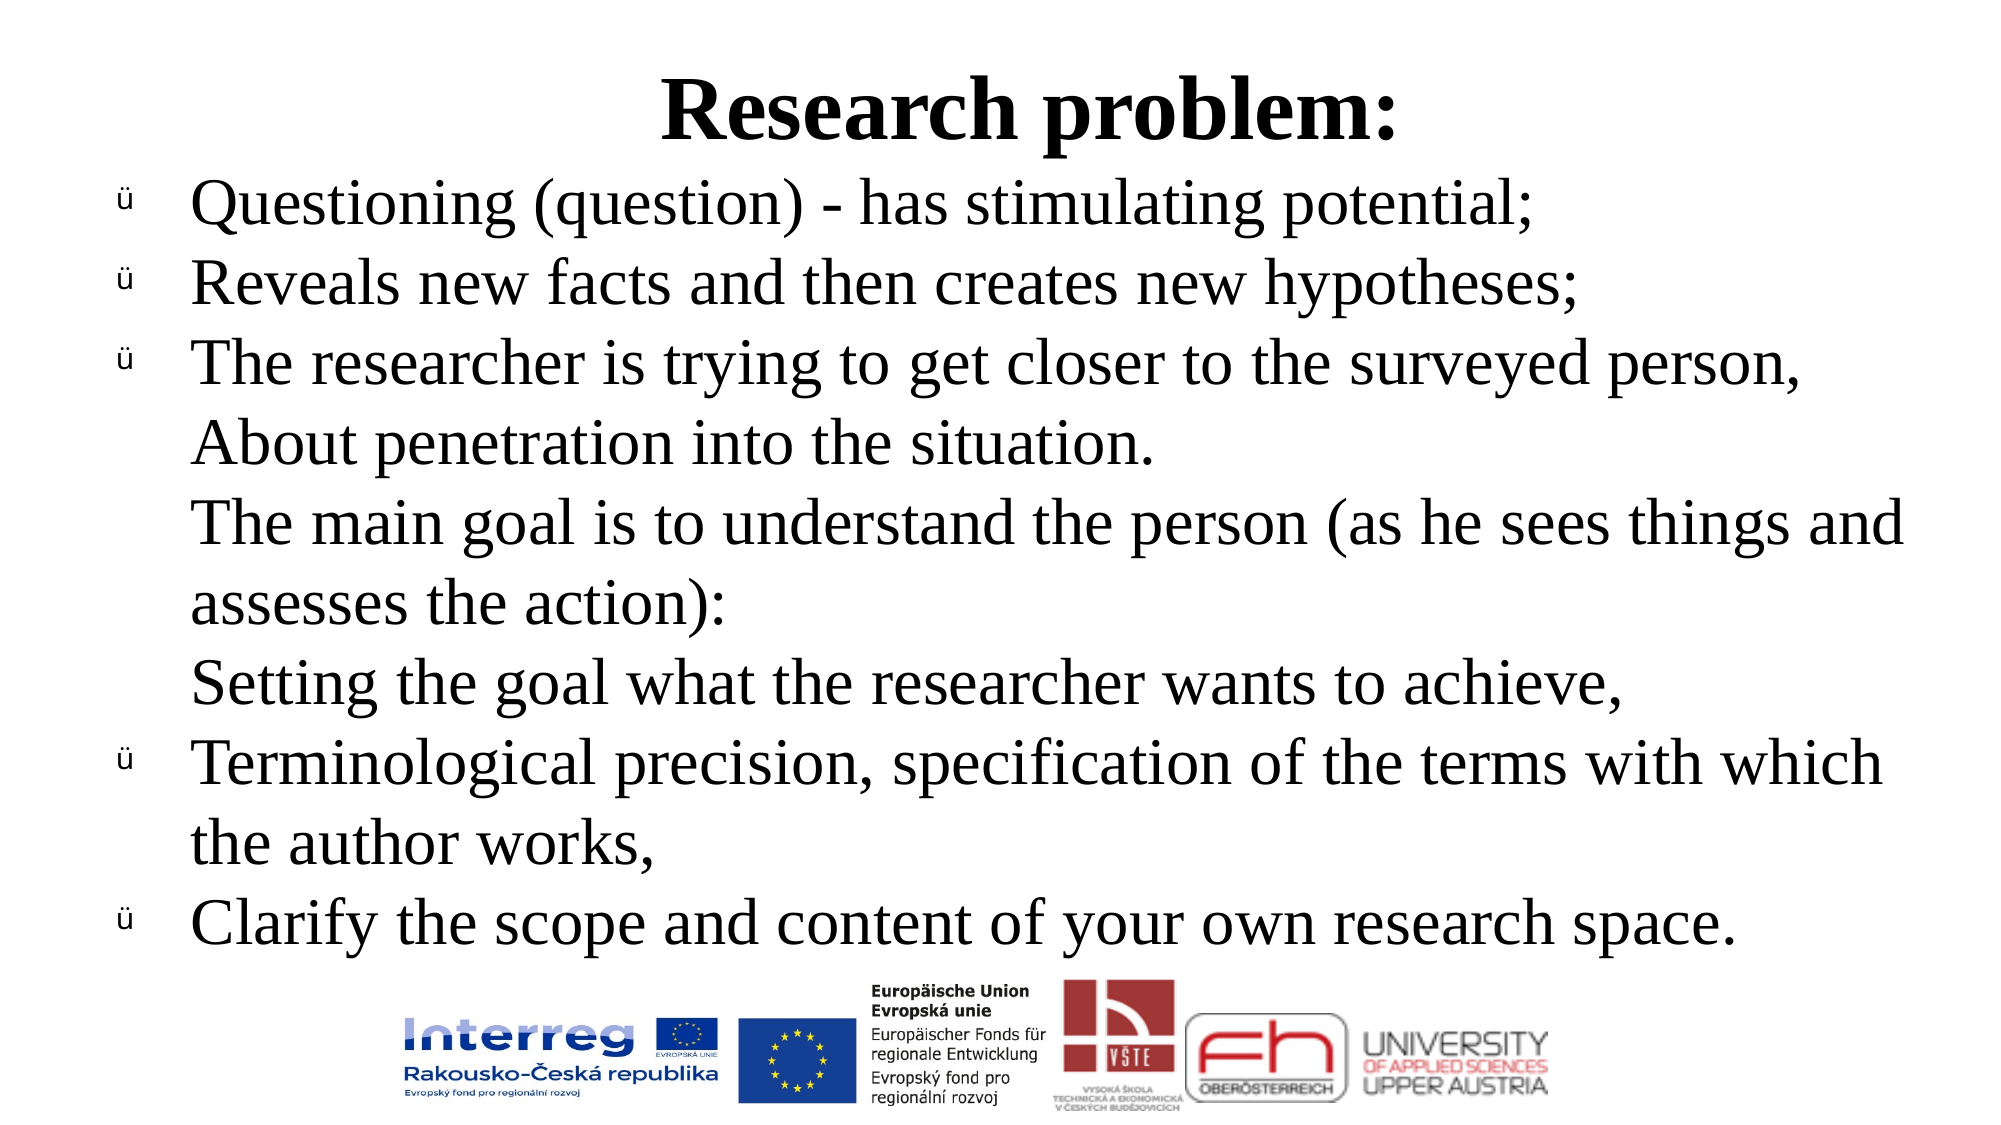

Research problem:
Questioning (question) - has stimulating potential;
Reveals new facts and then creates new hypotheses;
The researcher is trying to get closer to the surveyed person,
About penetration into the situation.
The main goal is to understand the person (as he sees things and assesses the action):
Setting the goal what the researcher wants to achieve,
Terminological precision, specification of the terms with which the author works,
Clarify the scope and content of your own research space.
#